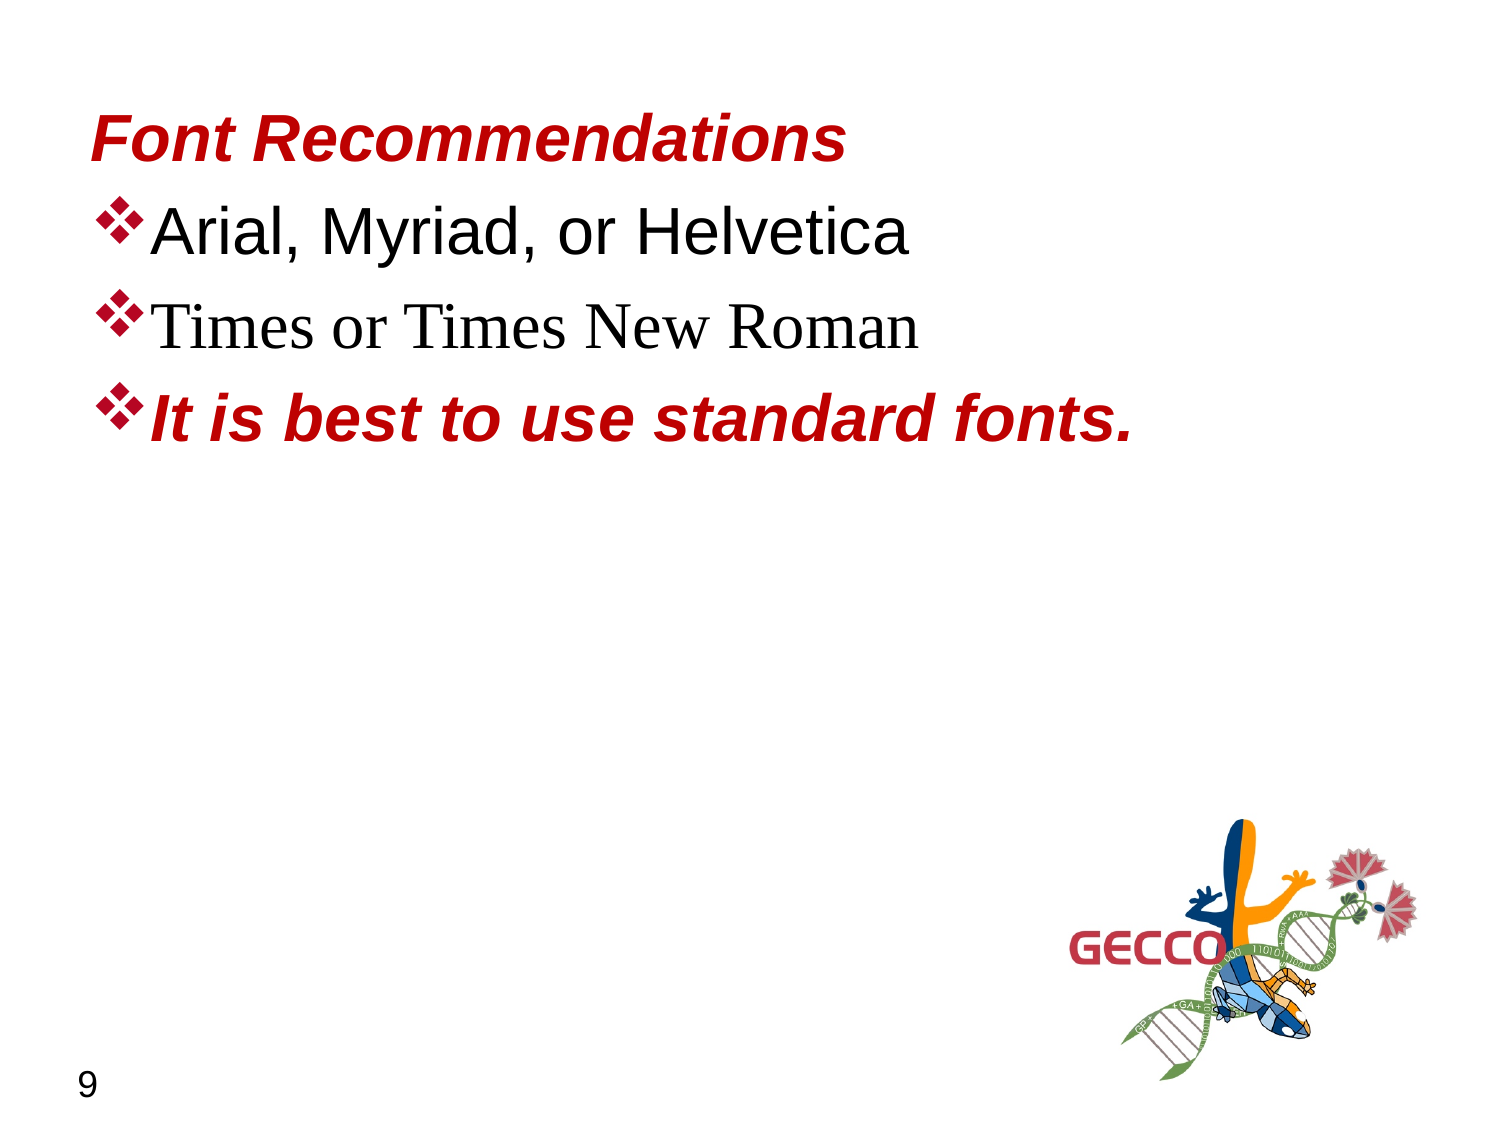

Font Recommendations
Arial, Myriad, or Helvetica
Times or Times New Roman
It is best to use standard fonts.